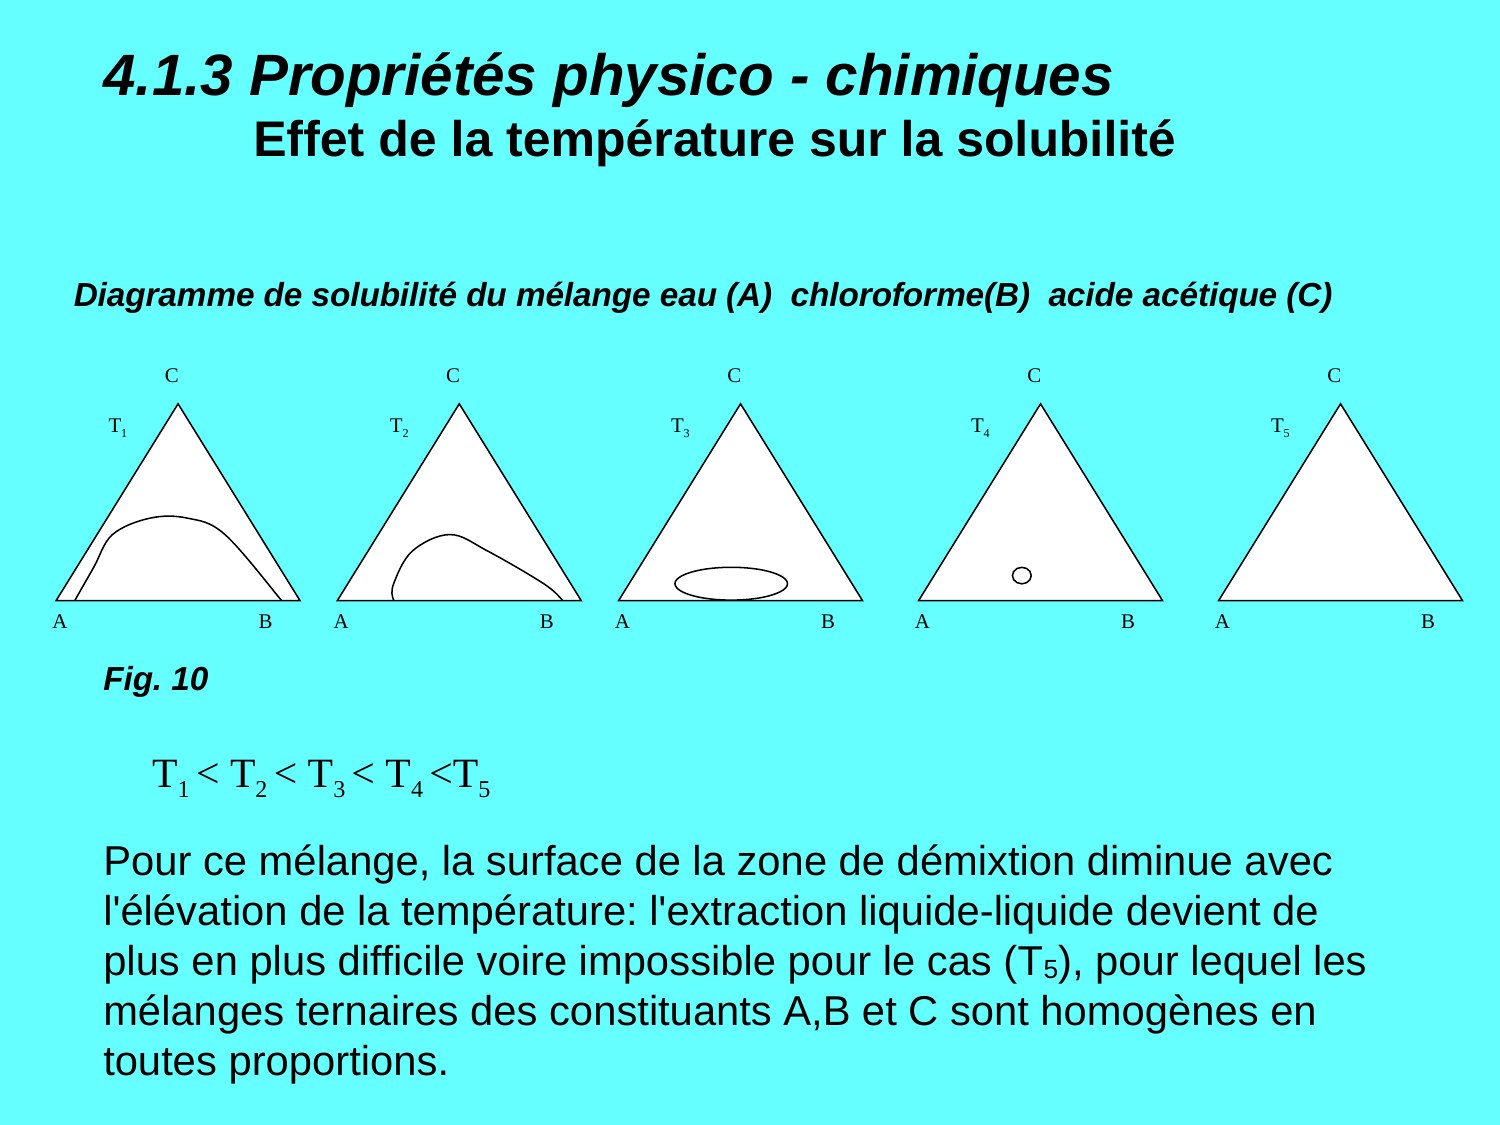

4.1.3 Propriétés physico - chimiques
	Effet de la température sur la solubilité
Diagramme de solubilité du mélange eau (A) chloroforme(B) acide acétique (C)
C
A
B
C
A
B
C
A
B
C
A
B
C
A
B
T1
T2
T3
T4
T5
Fig. 10
T1 < T2 < T3 < T4 <T5
Pour ce mélange, la surface de la zone de démixtion diminue avec l'élévation de la température: l'extraction liquide-liquide devient de plus en plus difficile voire impossible pour le cas (T5), pour lequel les mélanges ternaires des constituants A,B et C sont homogènes en toutes proportions.